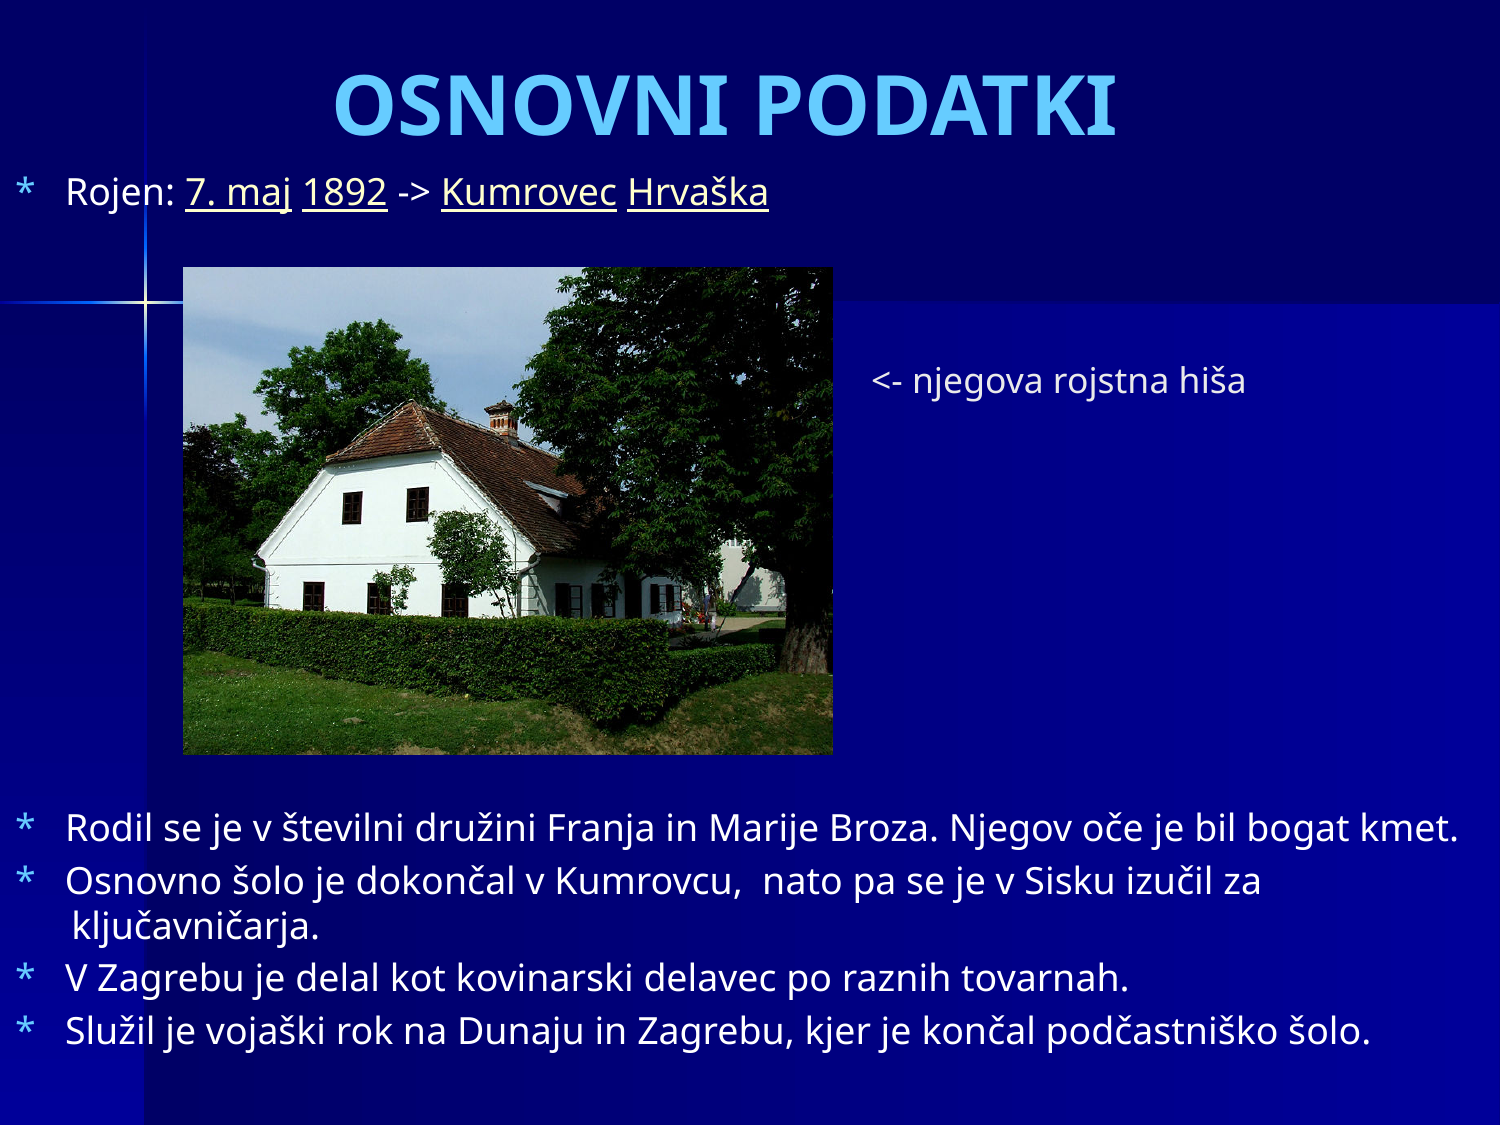

# OSNOVNI PODATKI
* Rojen: 7. maj 1892 -> Kumrovec Hrvaška
* Rodil se je v številni družini Franja in Marije Broza. Njegov oče je bil bogat kmet.
* Osnovno šolo je dokončal v Kumrovcu, nato pa se je v Sisku izučil za ključavničarja.
* V Zagrebu je delal kot kovinarski delavec po raznih tovarnah.
* Služil je vojaški rok na Dunaju in Zagrebu, kjer je končal podčastniško šolo.
<- njegova rojstna hiša